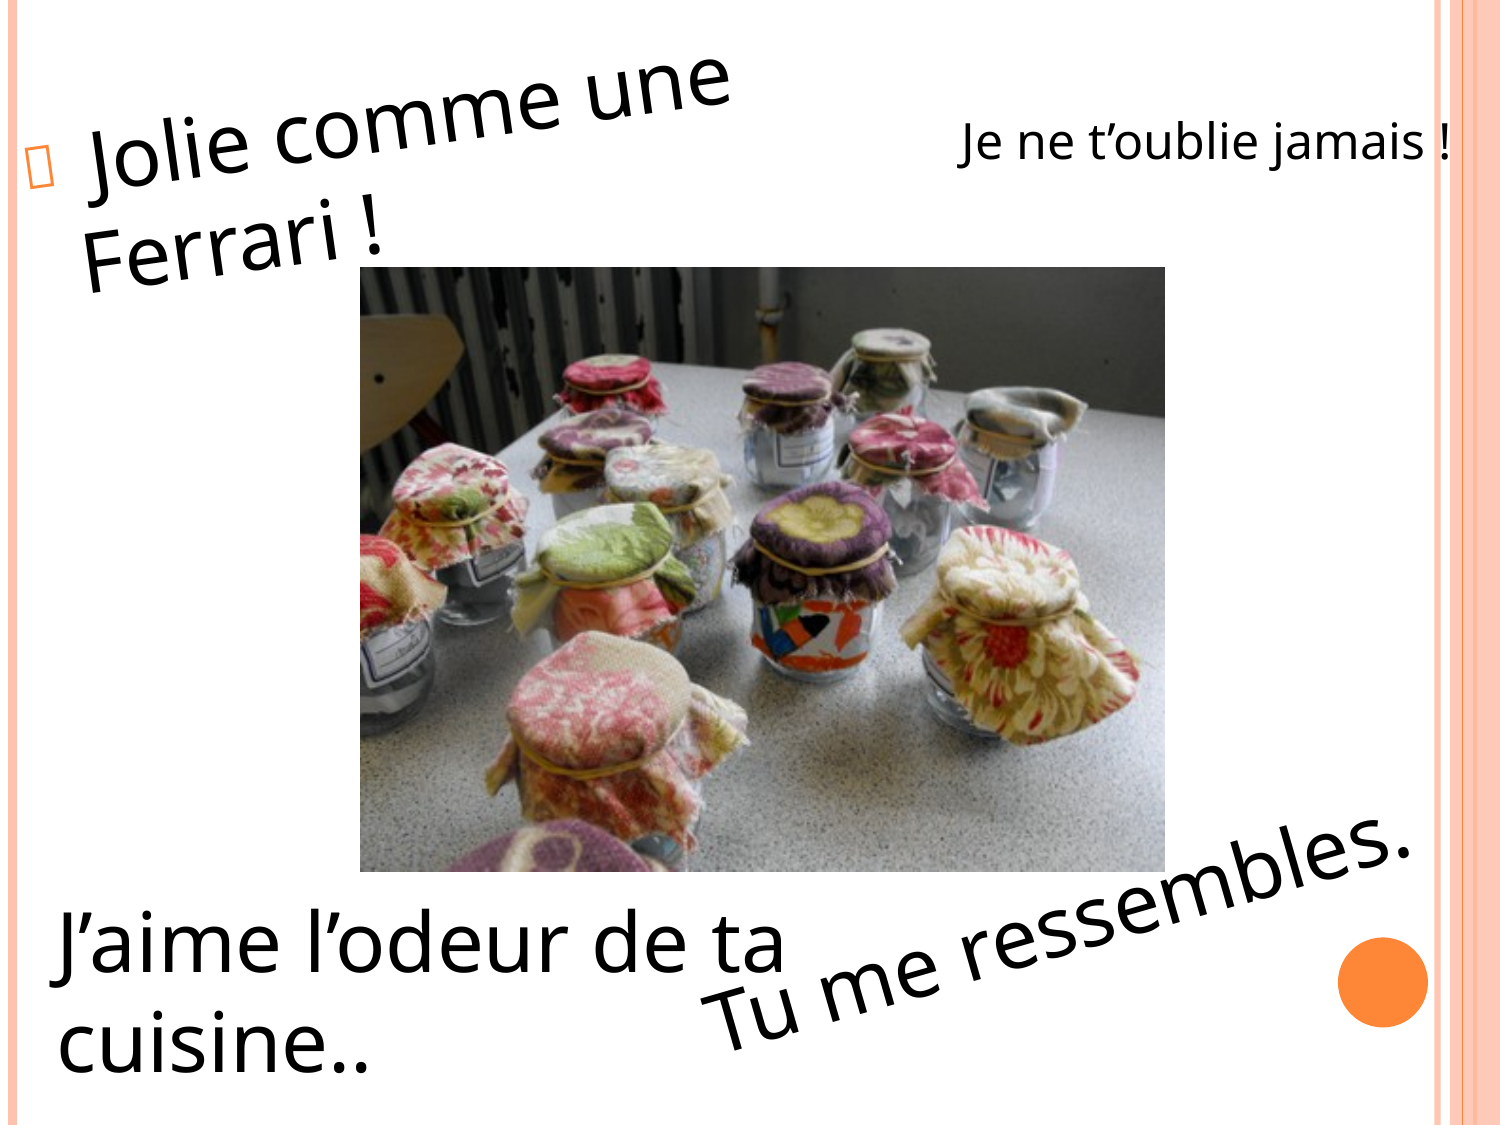

# Jolie comme une Ferrari !
Je ne t’oublie jamais !
Tu me ressembles.
J’aime l’odeur de ta cuisine..